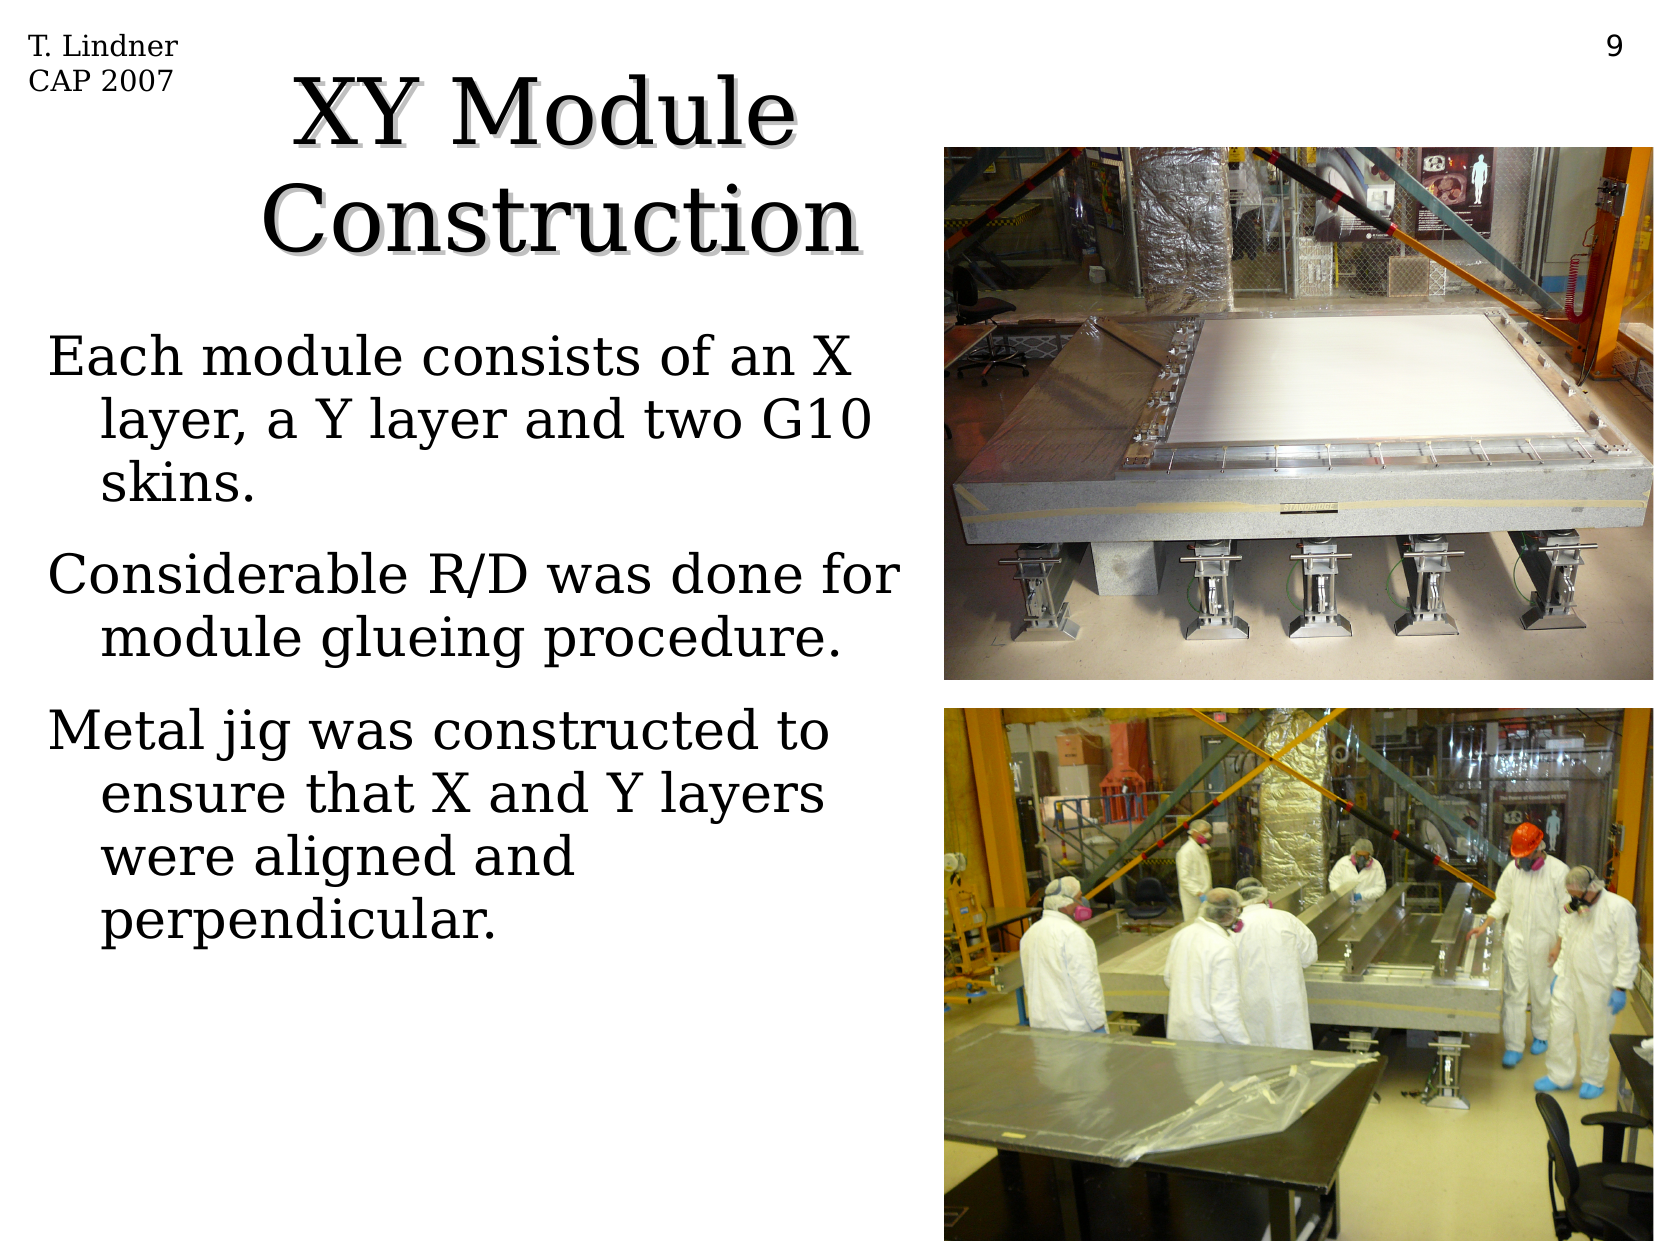

9
# XY Module Construction
Each module consists of an X layer, a Y layer and two G10 skins.
Considerable R/D was done for module glueing procedure.
Metal jig was constructed to ensure that X and Y layers were aligned and perpendicular.